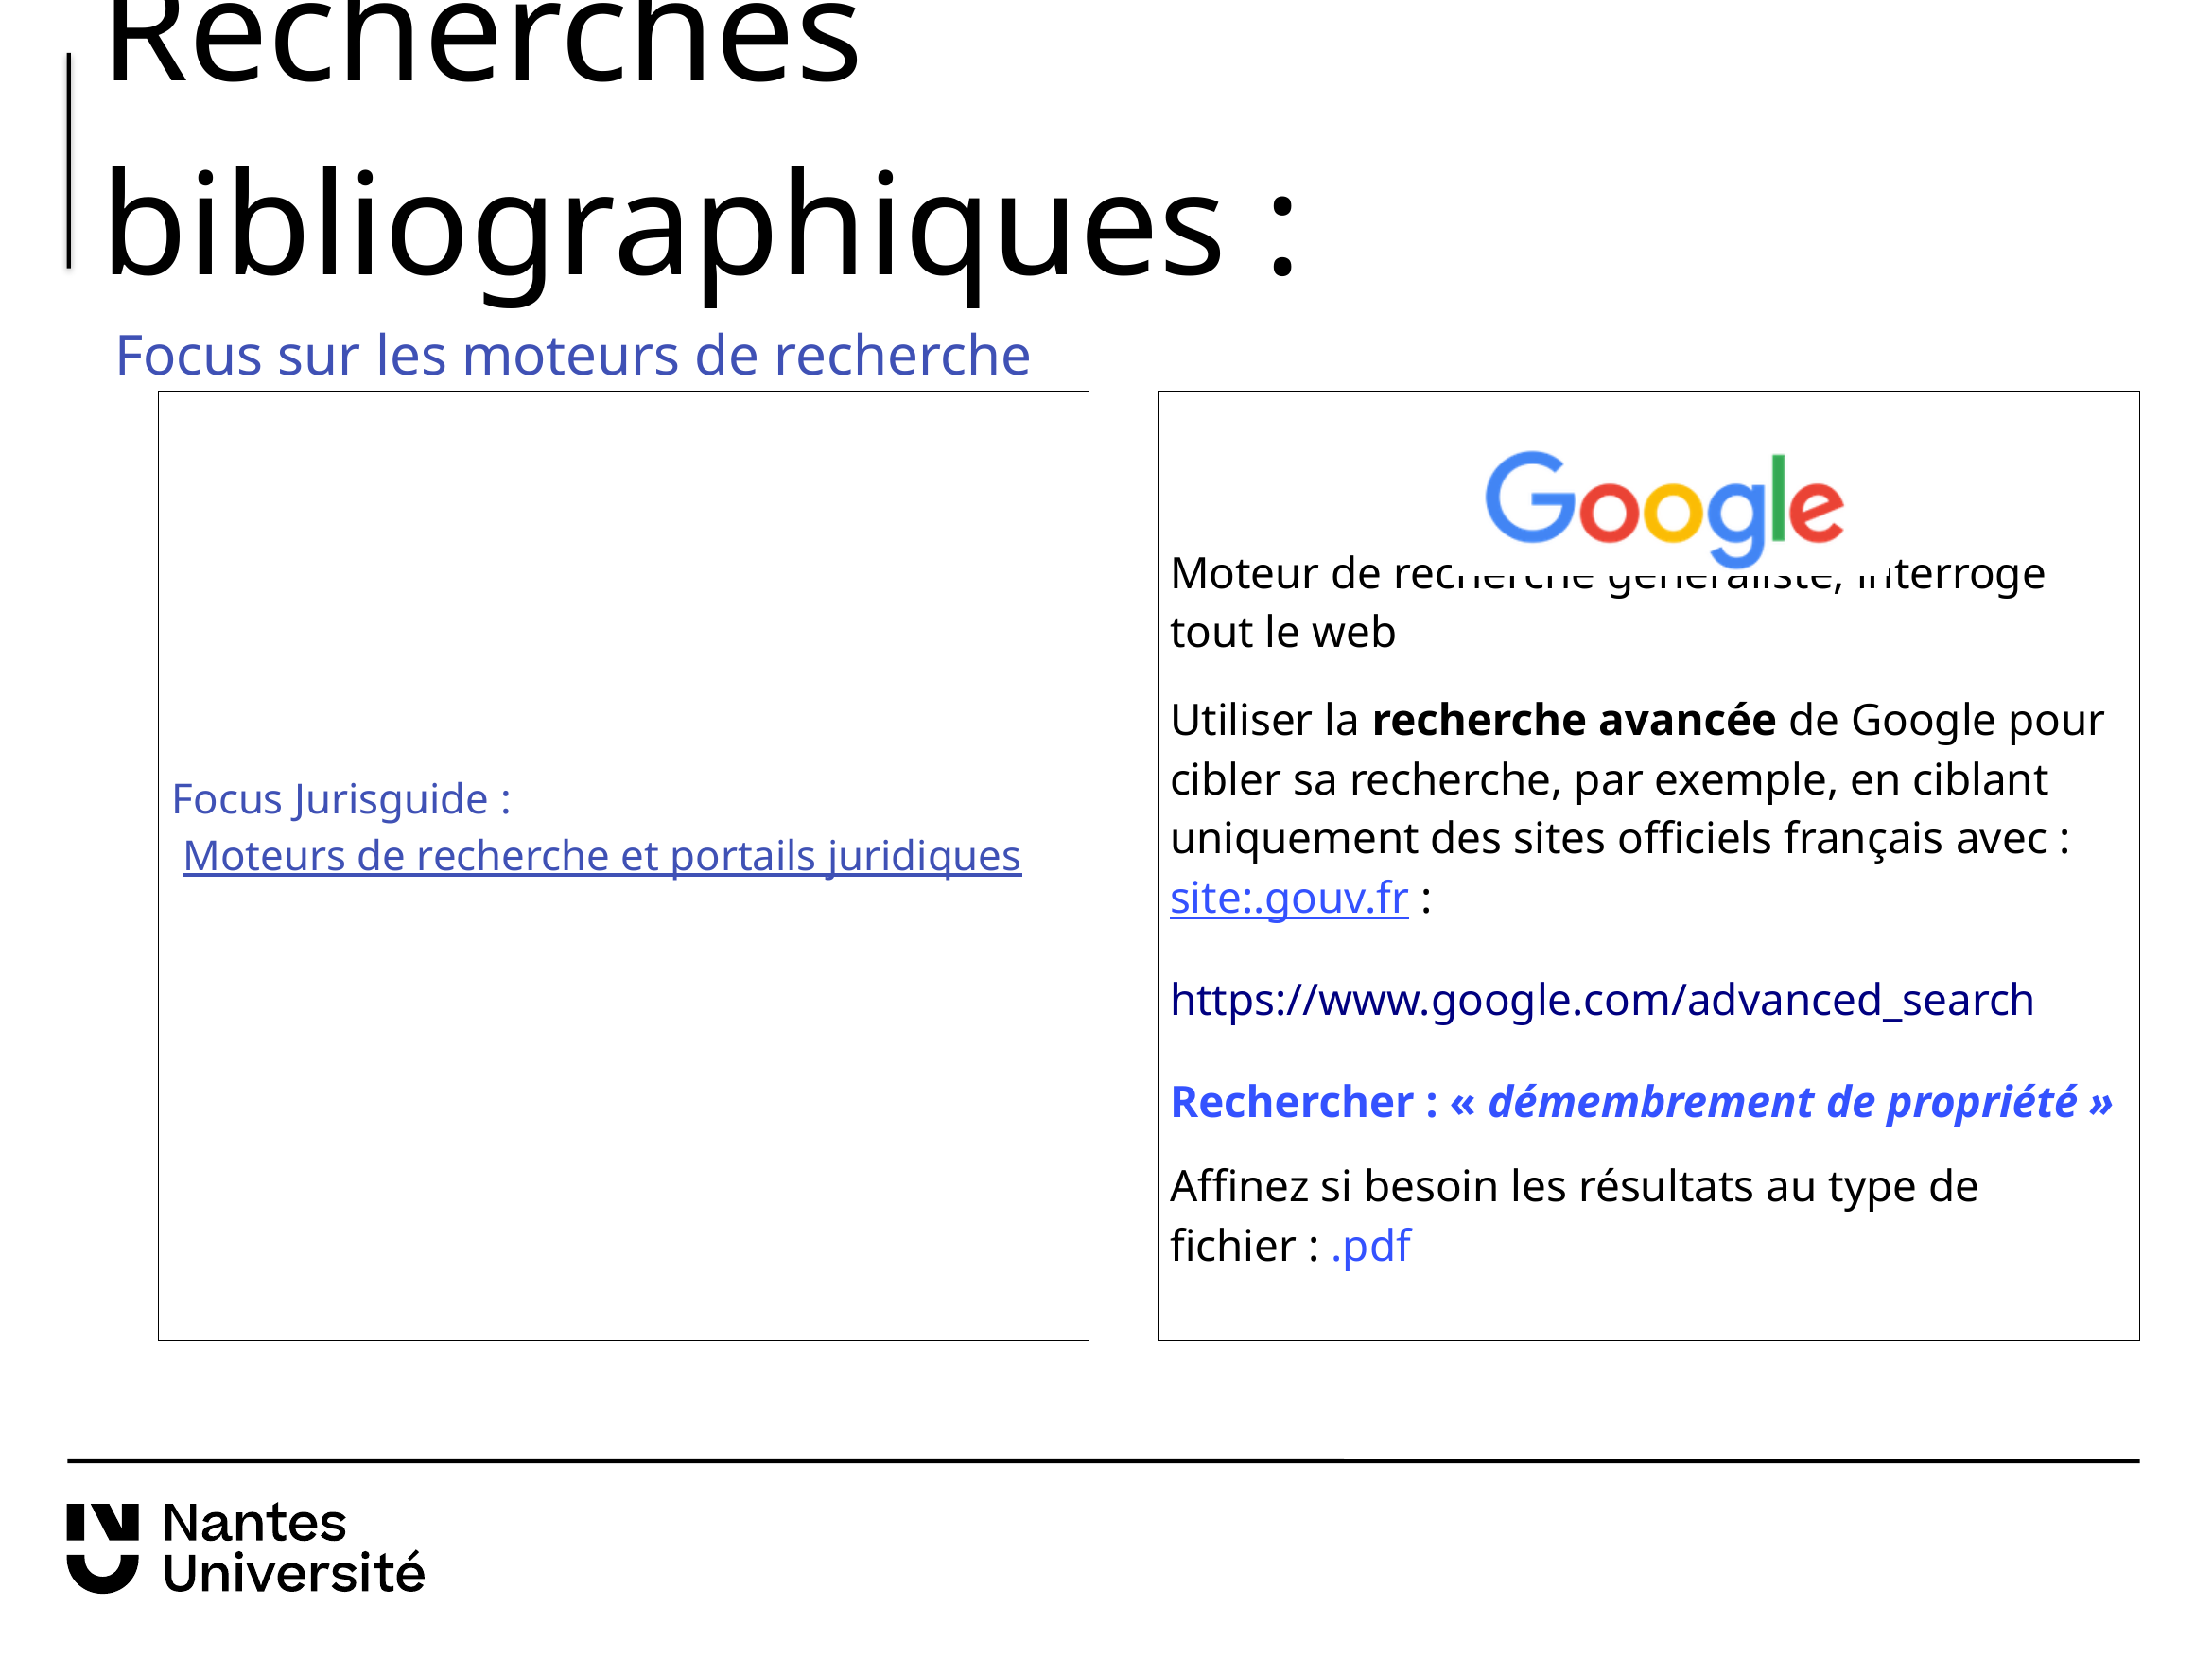

Recherches bibliographiques :
 Focus sur les moteurs de recherche
Focus Jurisguide :
 Moteurs de recherche et portails juridiques
# Moteur de recherche généraliste, interroge tout le web
Utiliser la recherche avancée de Google pour cibler sa recherche, par exemple, en ciblant uniquement des sites officiels français avec : site:.gouv.fr :
https://www.google.com/advanced_search
Rechercher : « démembrement de propriété »
Affinez si besoin les résultats au type de fichier : .pdf